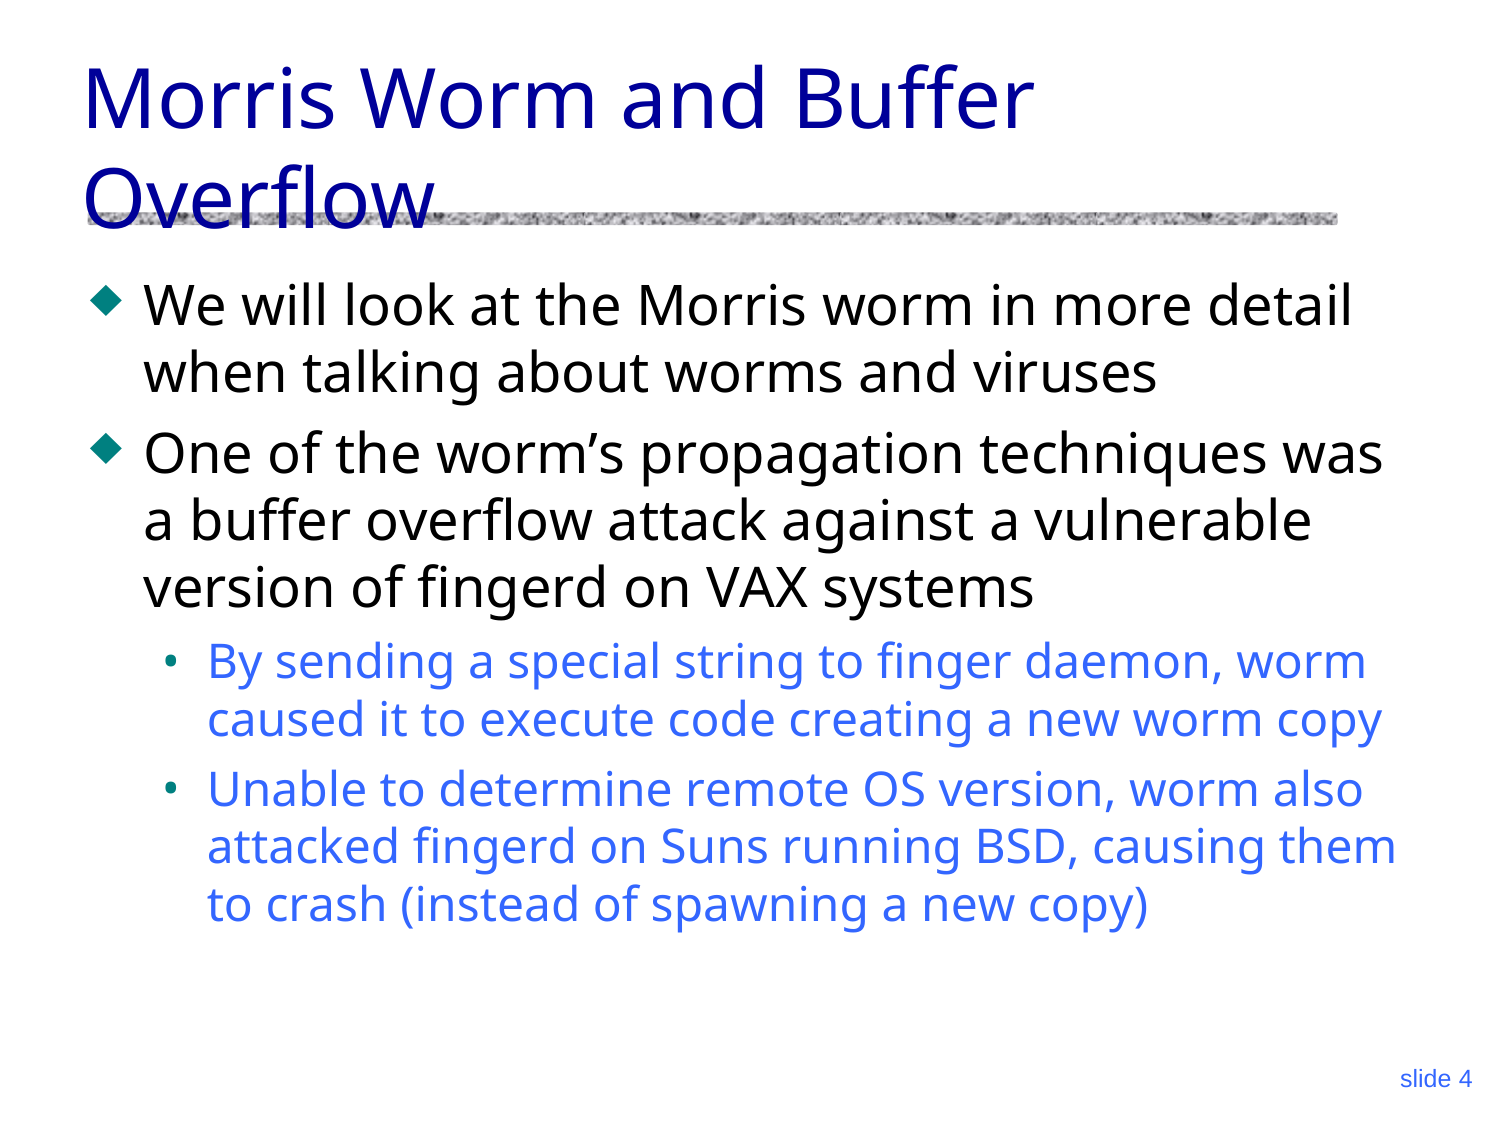

# Morris Worm and Buffer Overflow
We will look at the Morris worm in more detail when talking about worms and viruses
One of the worm’s propagation techniques was a buffer overflow attack against a vulnerable version of fingerd on VAX systems
By sending a special string to finger daemon, worm caused it to execute code creating a new worm copy
Unable to determine remote OS version, worm also attacked fingerd on Suns running BSD, causing them to crash (instead of spawning a new copy)
slide 3